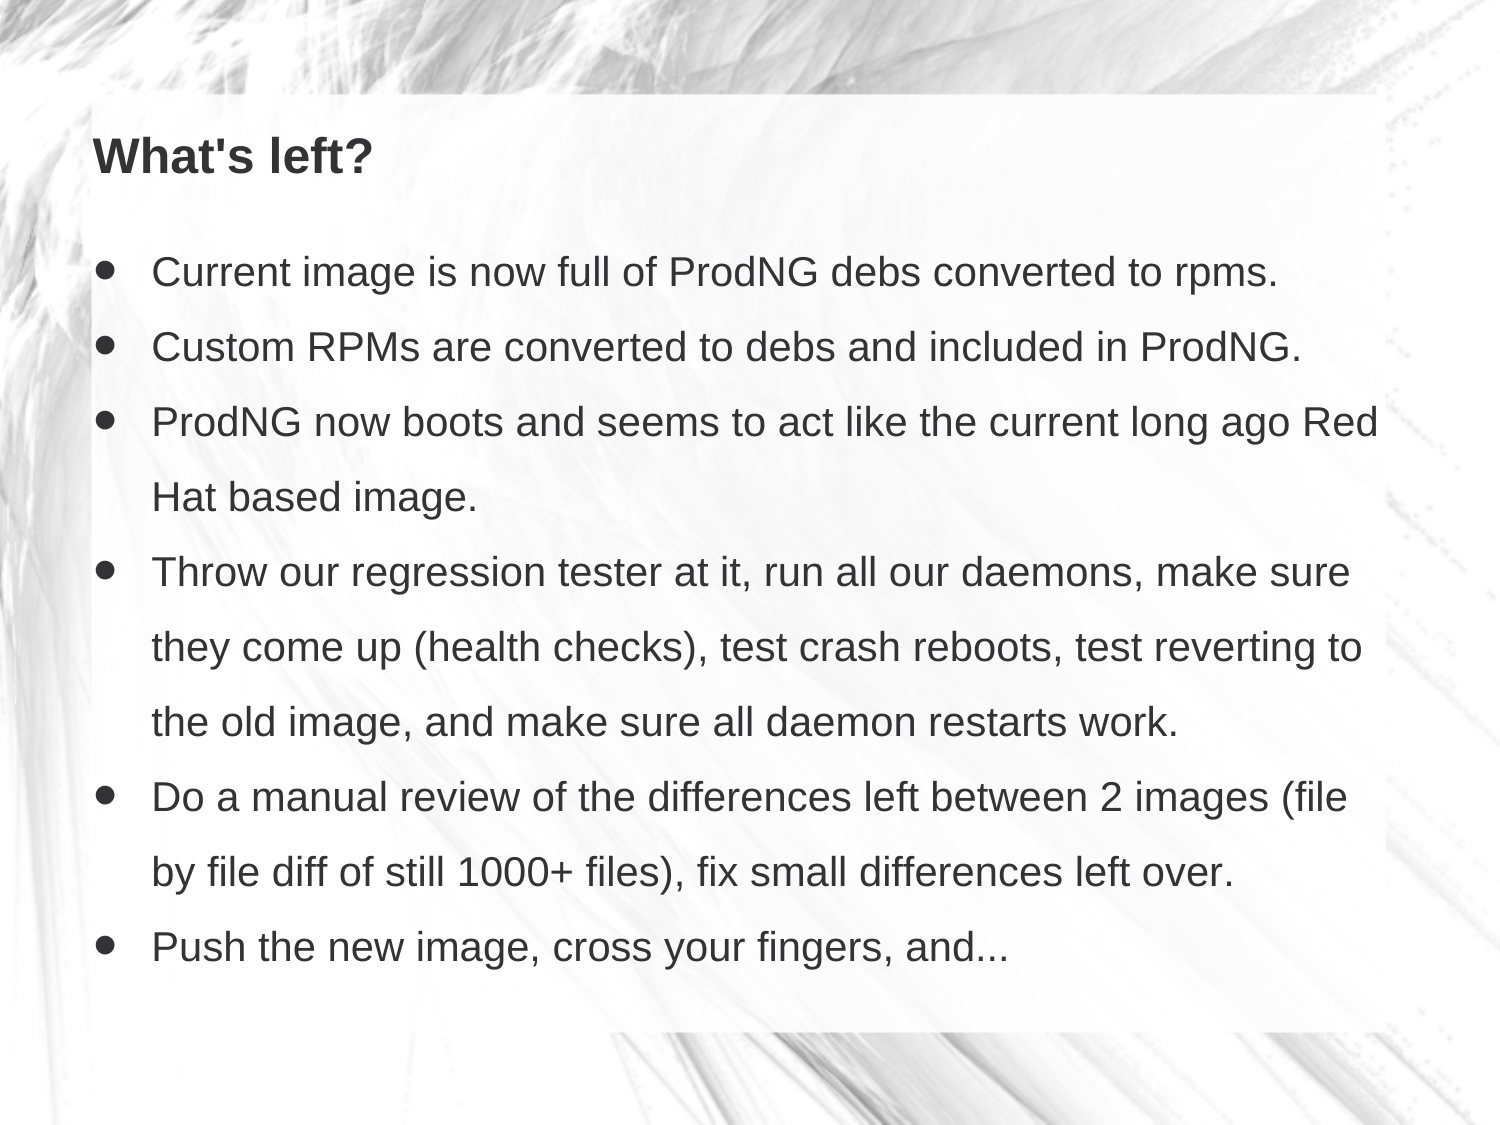

# What's left?
Current image is now full of ProdNG debs converted to rpms.
Custom RPMs are converted to debs and included in ProdNG.
ProdNG now boots and seems to act like the current long ago Red Hat based image.
Throw our regression tester at it, run all our daemons, make sure they come up (health checks), test crash reboots, test reverting to the old image, and make sure all daemon restarts work.
Do a manual review of the differences left between 2 images (file by file diff of still 1000+ files), fix small differences left over.
Push the new image, cross your fingers, and...